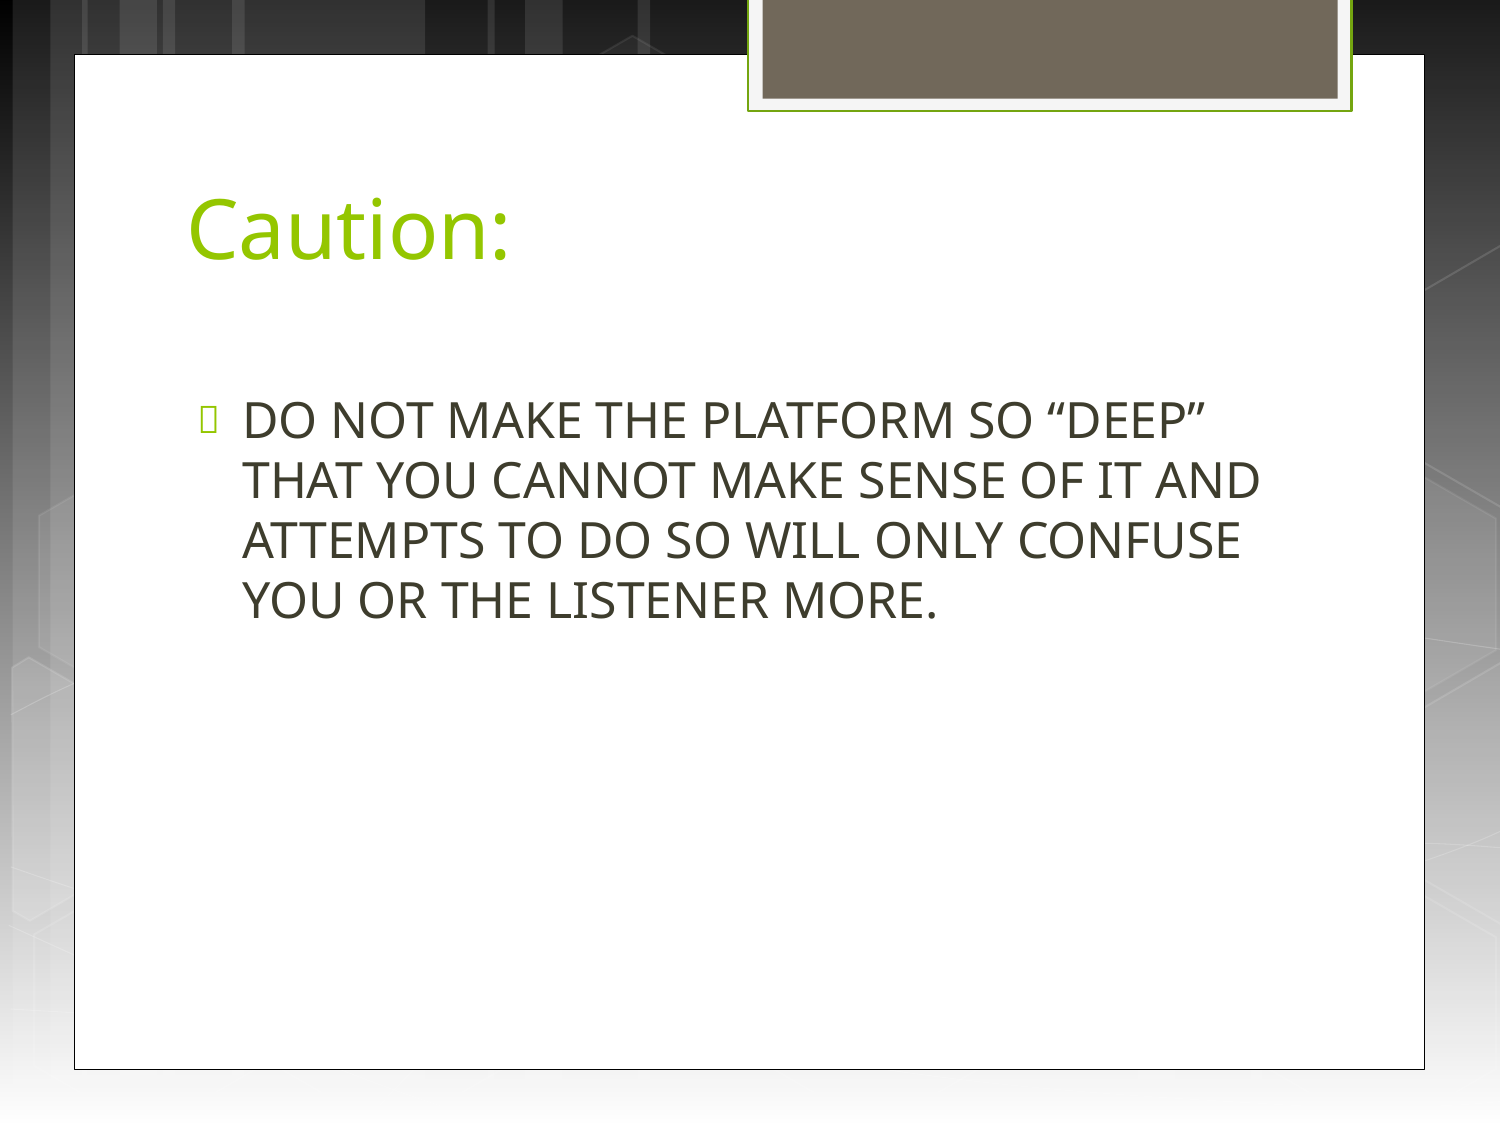

# Caution:
DO NOT MAKE THE PLATFORM SO “DEEP” THAT YOU CANNOT MAKE SENSE OF IT AND ATTEMPTS TO DO SO WILL ONLY CONFUSE YOU OR THE LISTENER MORE.